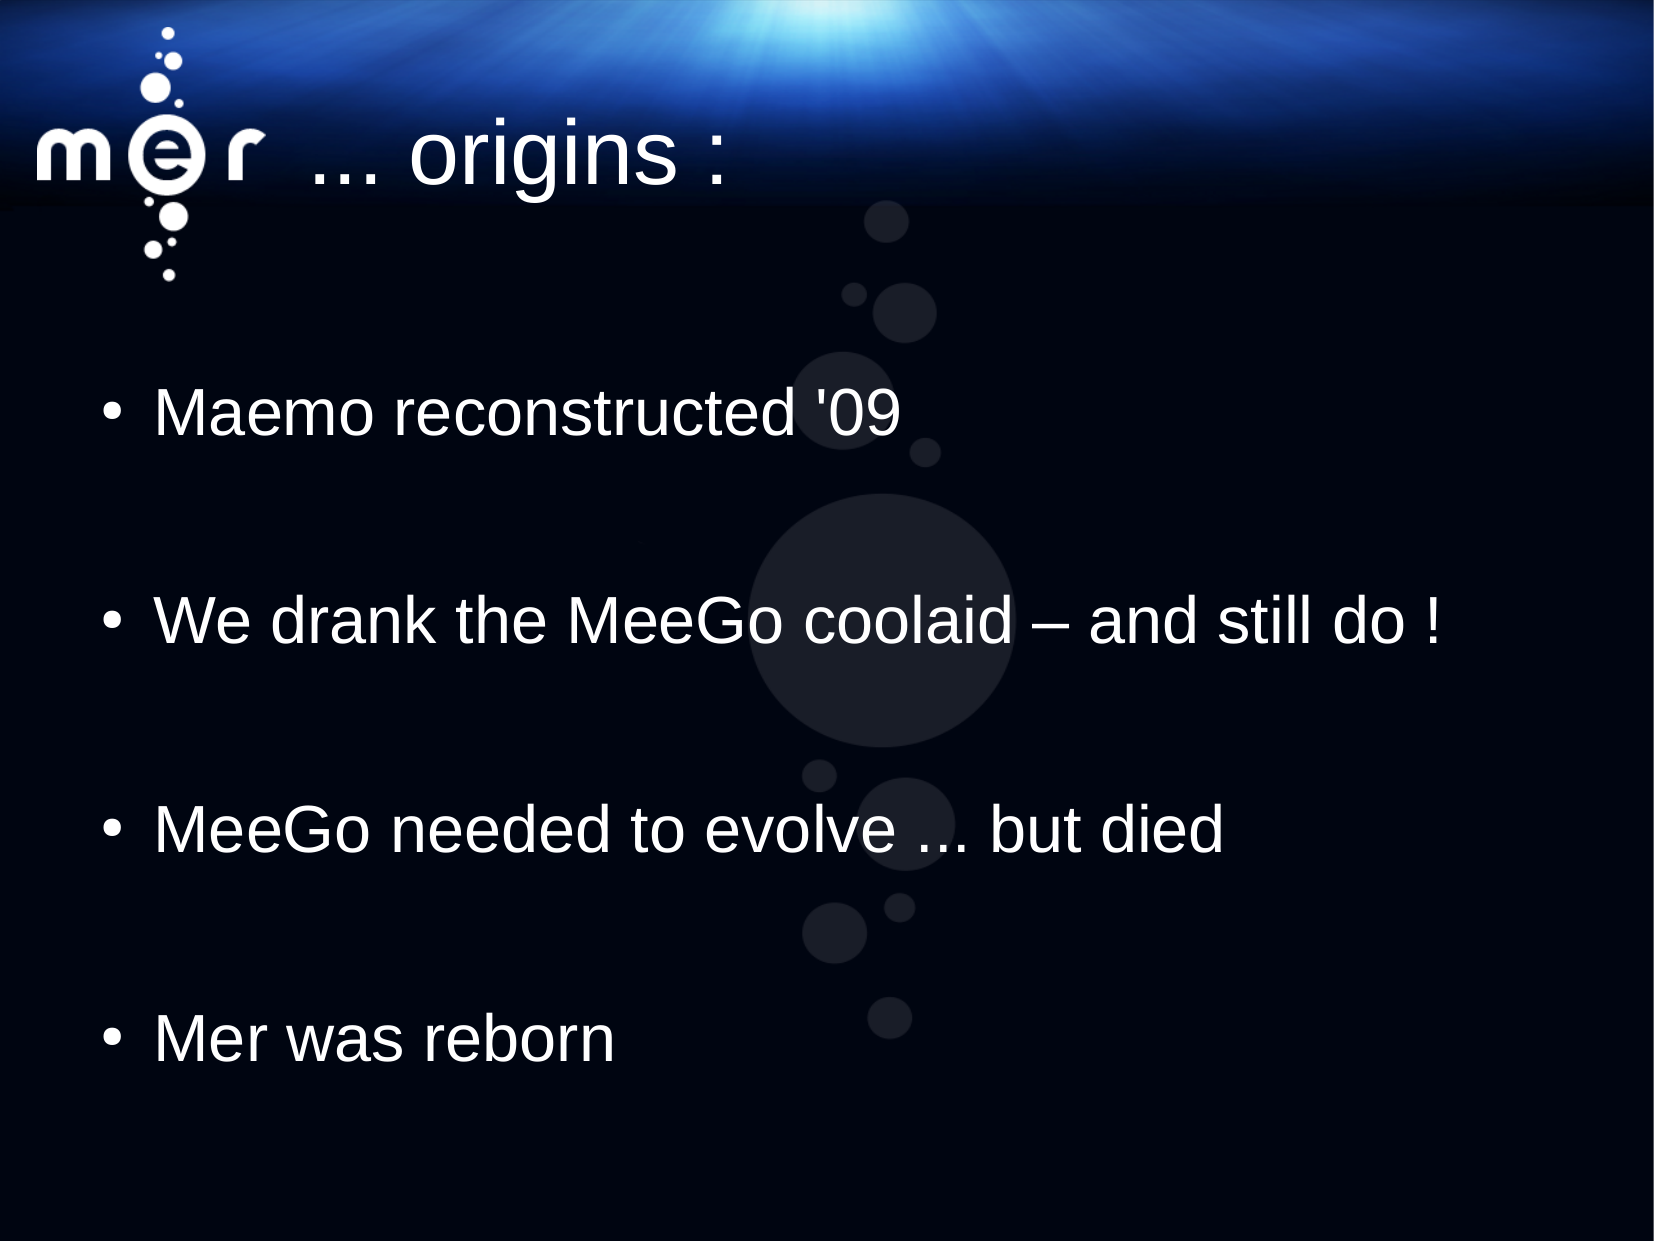

# ... origins :
Maemo reconstructed '09
We drank the MeeGo coolaid – and still do !
MeeGo needed to evolve ... but died
Mer was reborn